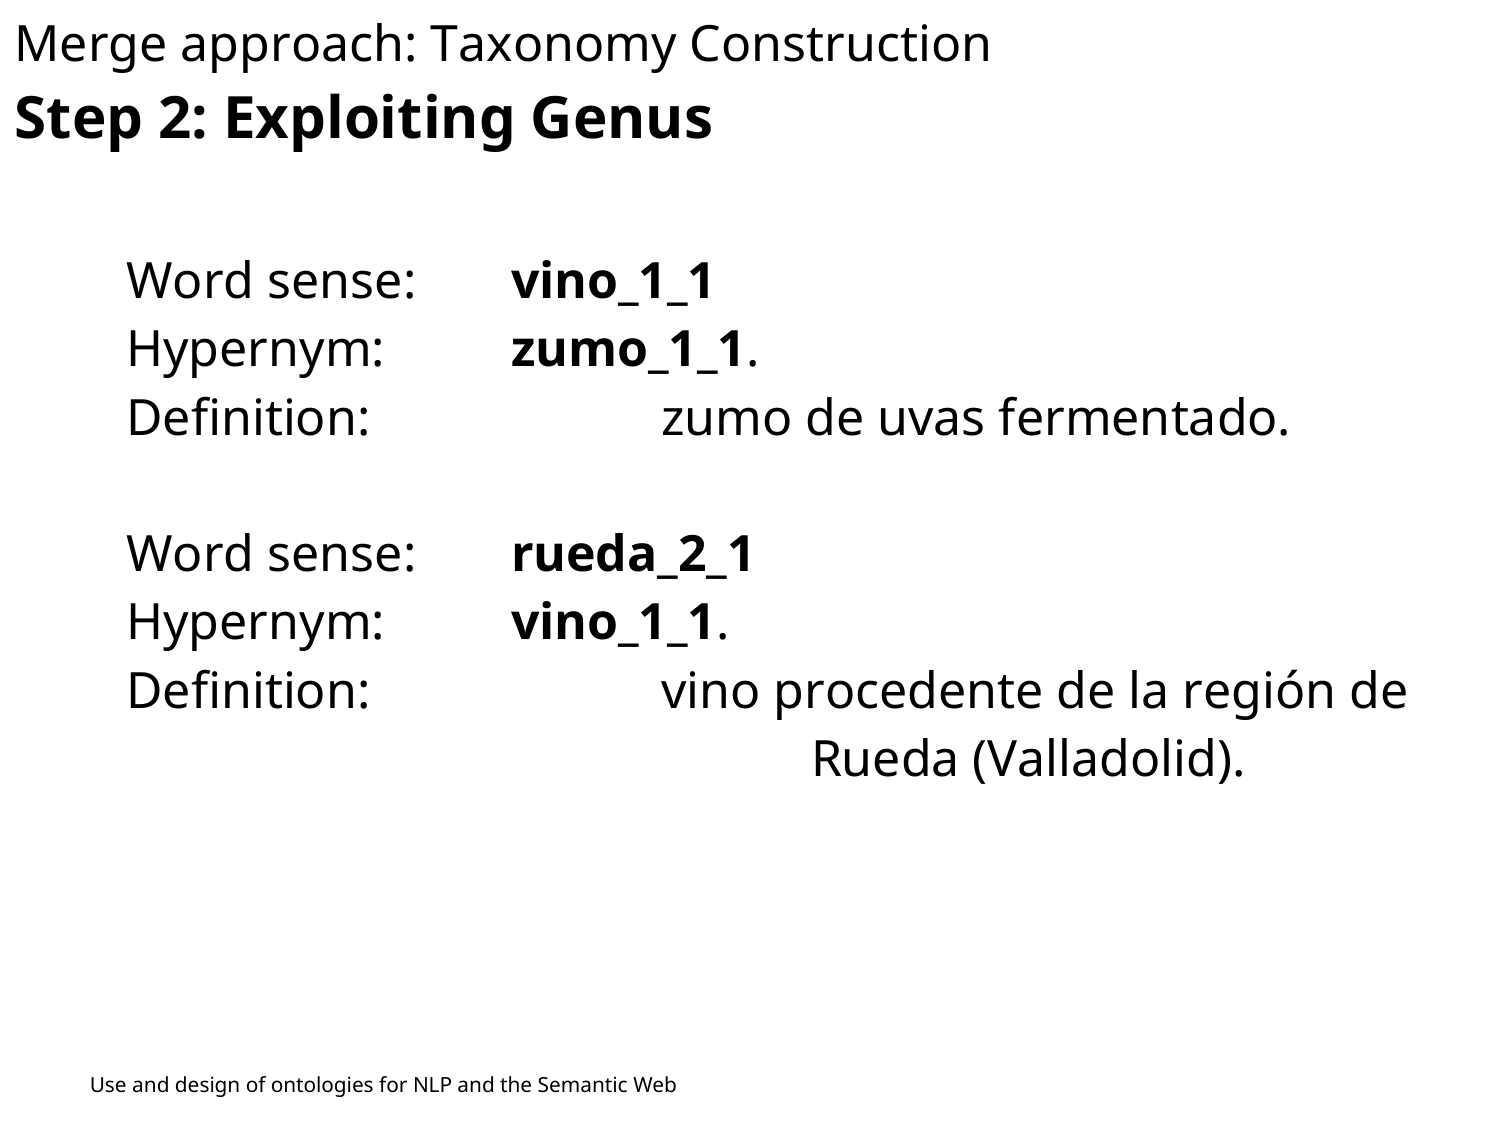

Merge approach: Taxonomy Construction
Step 2: Exploiting Genus
Word sense:	vino_1_1
Hypernym:	zumo_1_1.
Definition:		zumo de uvas fermentado.
Word sense: 	rueda_2_1
Hypernym:	vino_1_1.
Definition:		vino procedente de la región de 					Rueda (Valladolid).